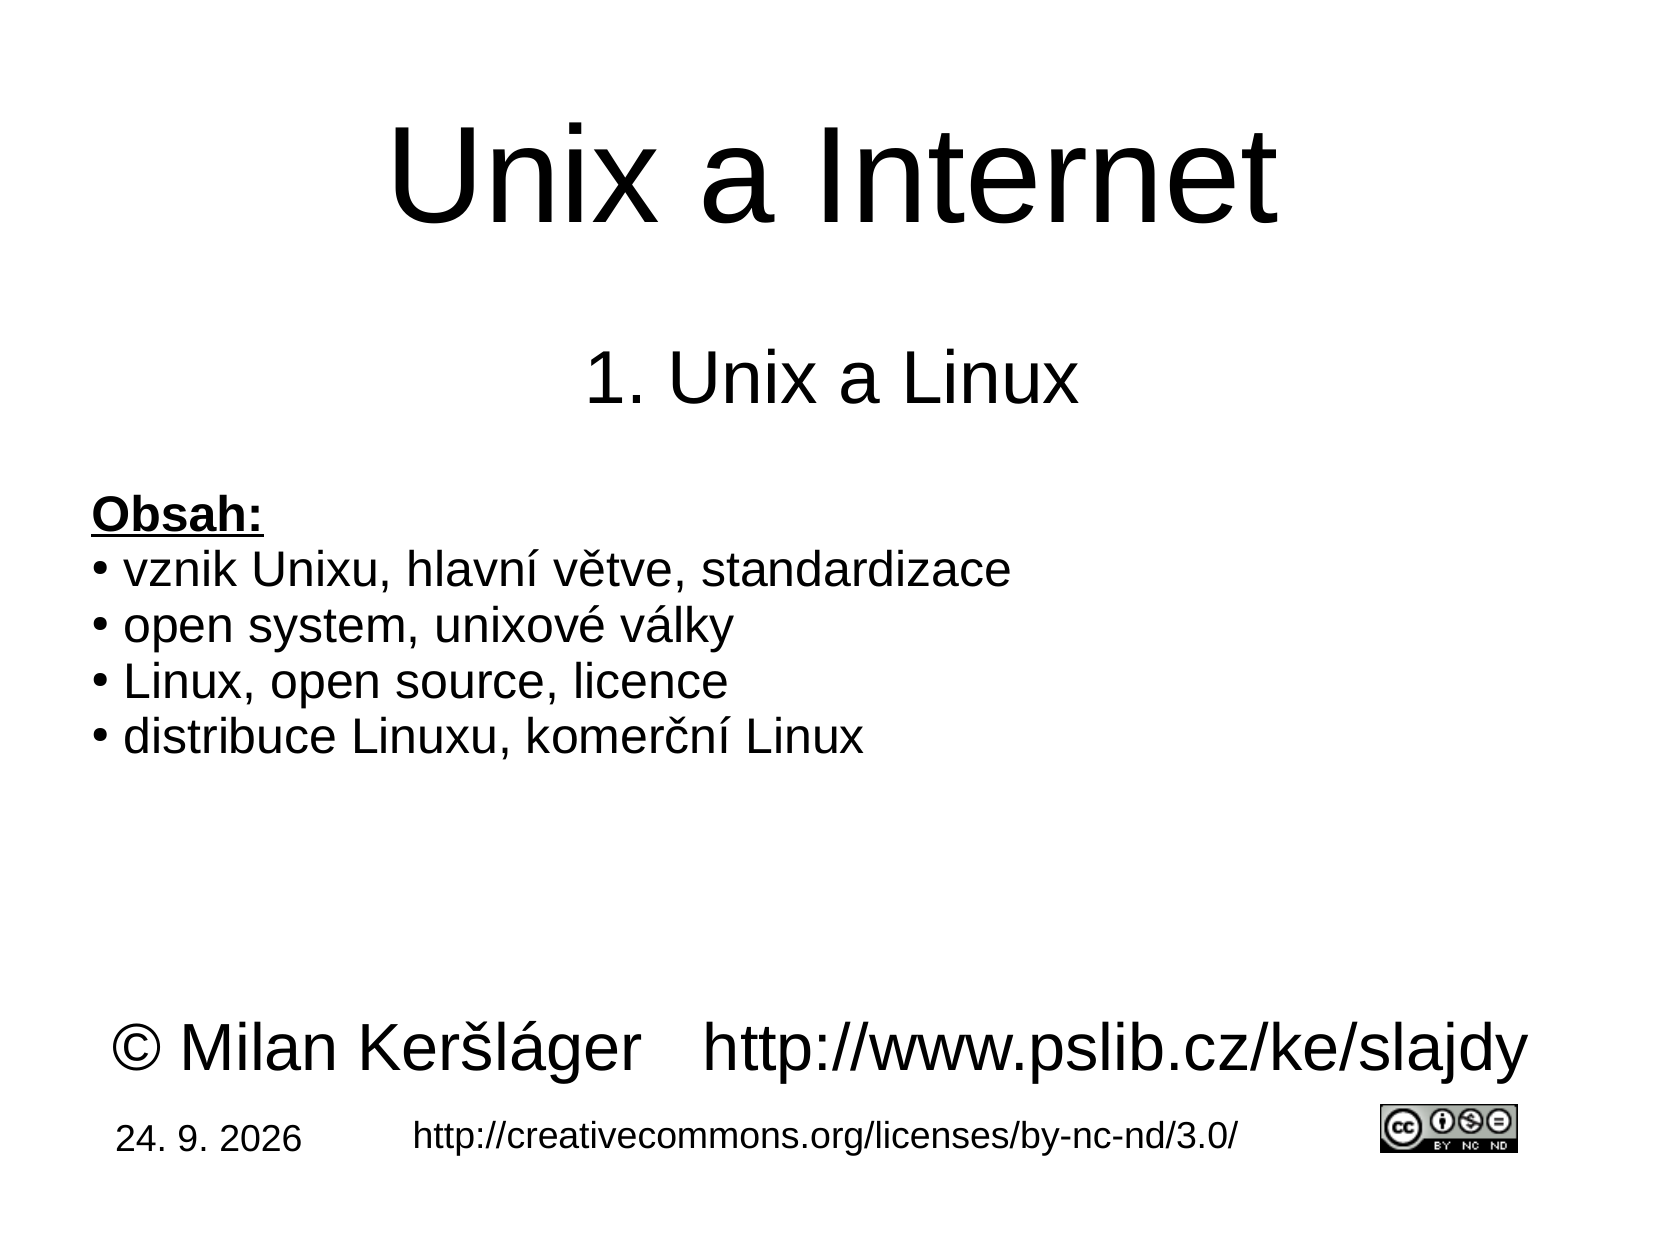

# Unix a Internet 1. Unix a Linux
Obsah:
 vznik Unixu, hlavní větve, standardizace
 open system, unixové války
 Linux, open source, licence
 distribuce Linuxu, komerční Linux
© Milan Keršláger	http://www.pslib.cz/ke/slajdy
http://creativecommons.org/licenses/by-nc-nd/3.0/